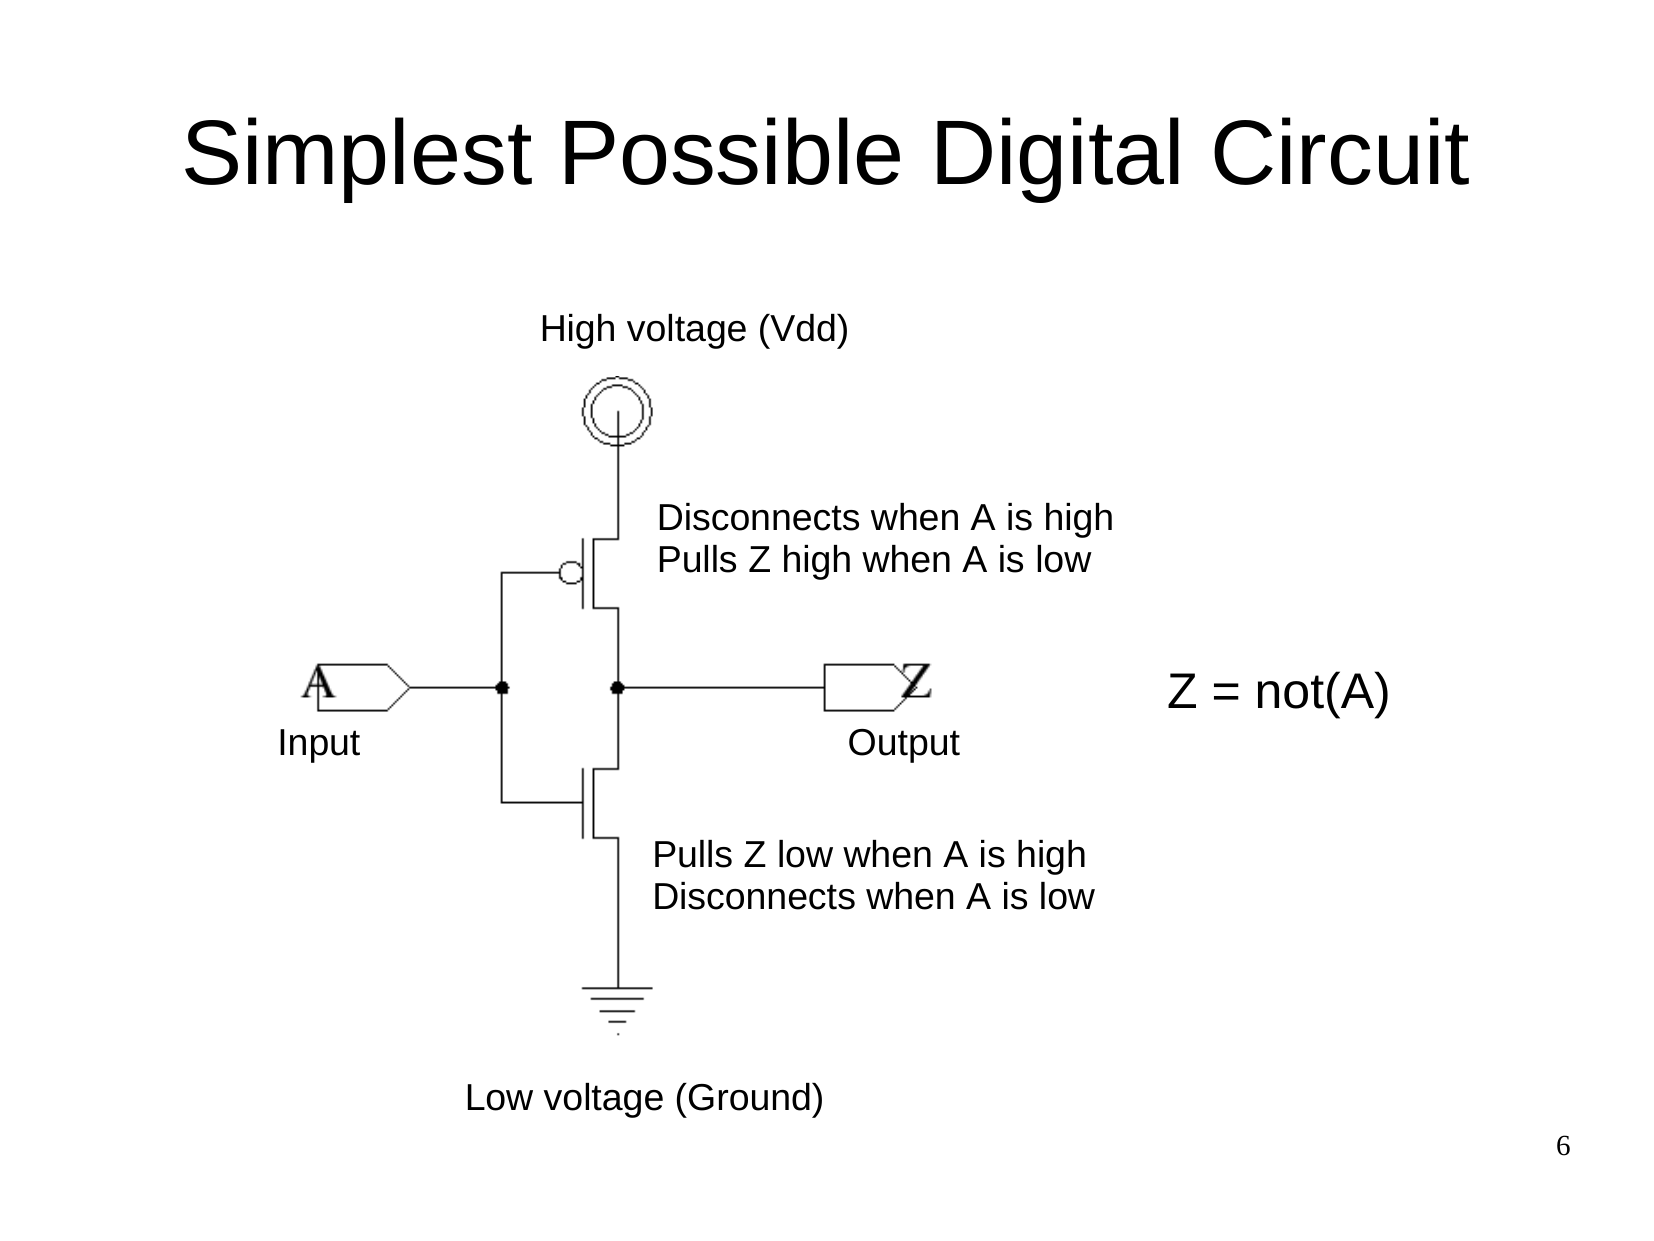

# Simplest Possible Digital Circuit
High voltage (Vdd)
Disconnects when A is high
Pulls Z high when A is low
Z = not(A)
Input
Output
Pulls Z low when A is high
Disconnects when A is low
Low voltage (Ground)
6